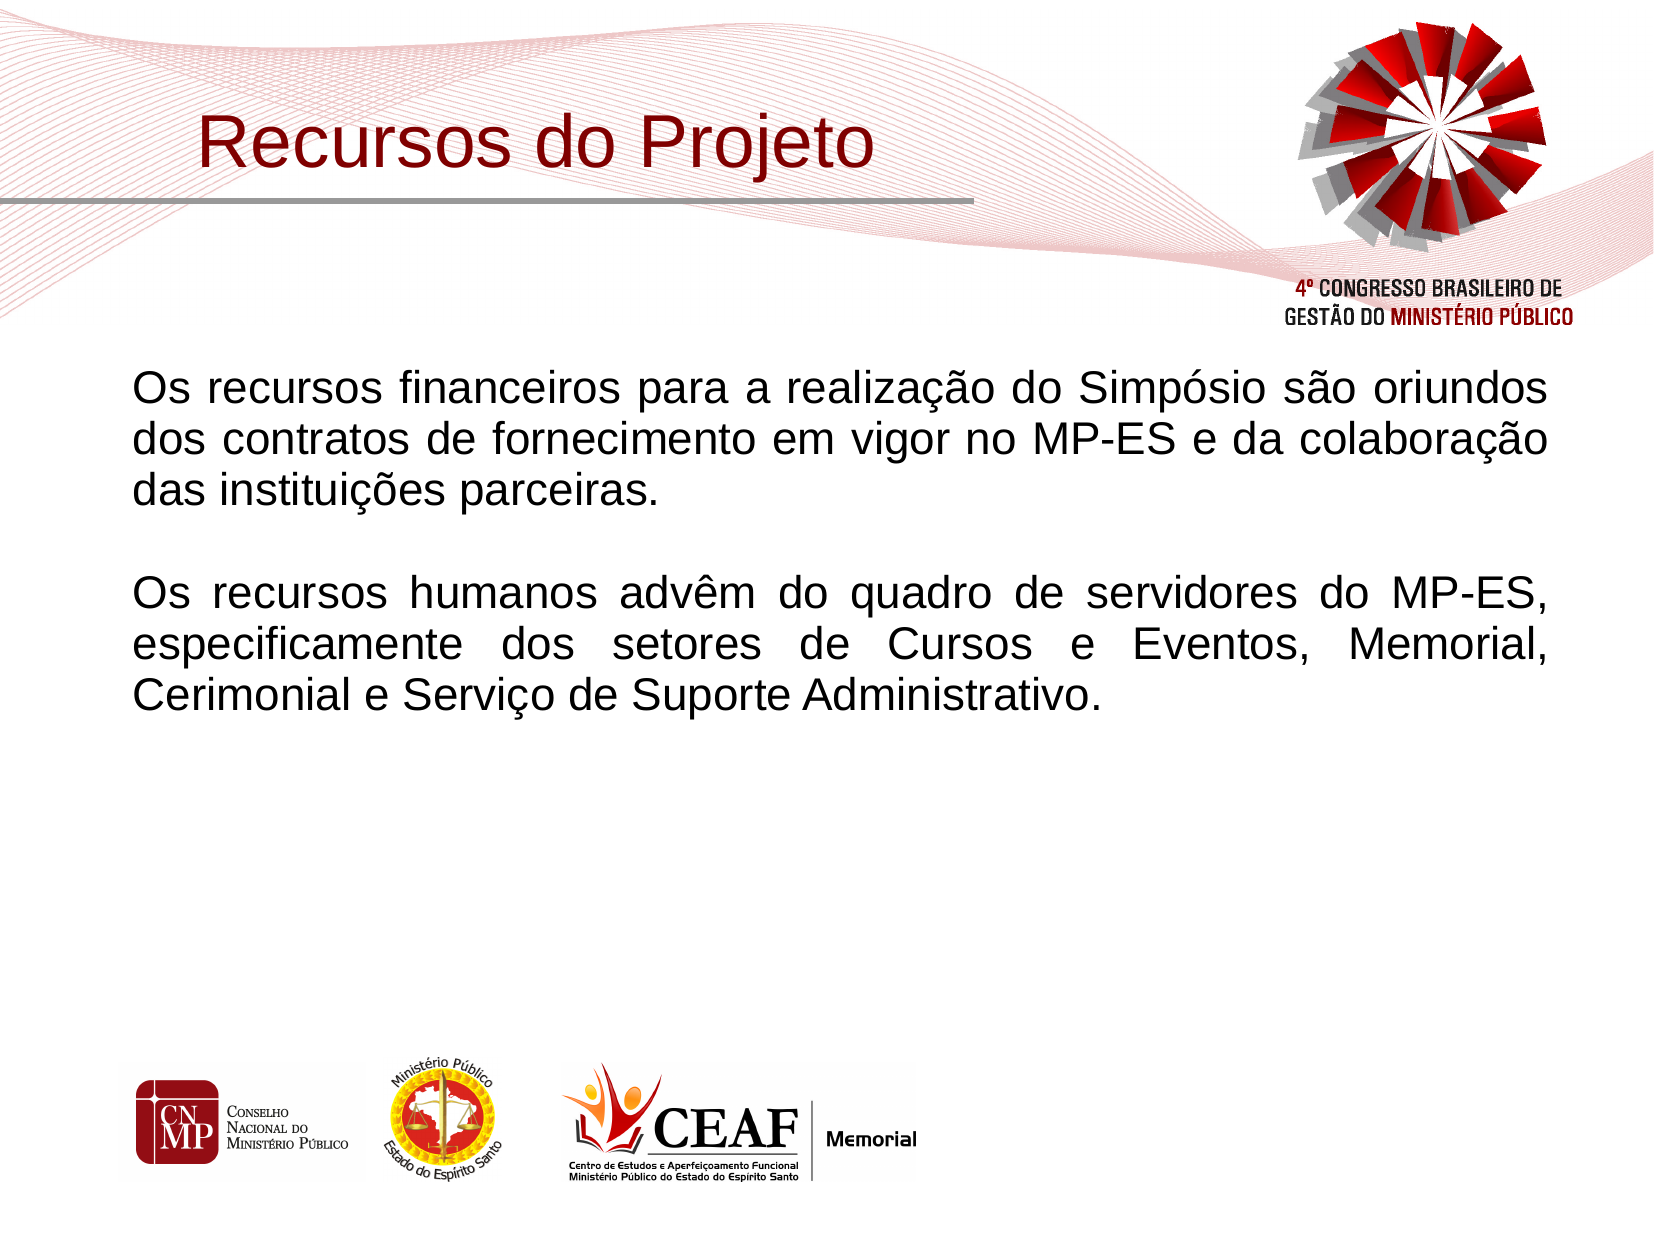

Recursos do Projeto
Os recursos financeiros para a realização do Simpósio são oriundos dos contratos de fornecimento em vigor no MP-ES e da colaboração das instituições parceiras.
Os recursos humanos advêm do quadro de servidores do MP-ES, especificamente dos setores de Cursos e Eventos, Memorial, Cerimonial e Serviço de Suporte Administrativo.